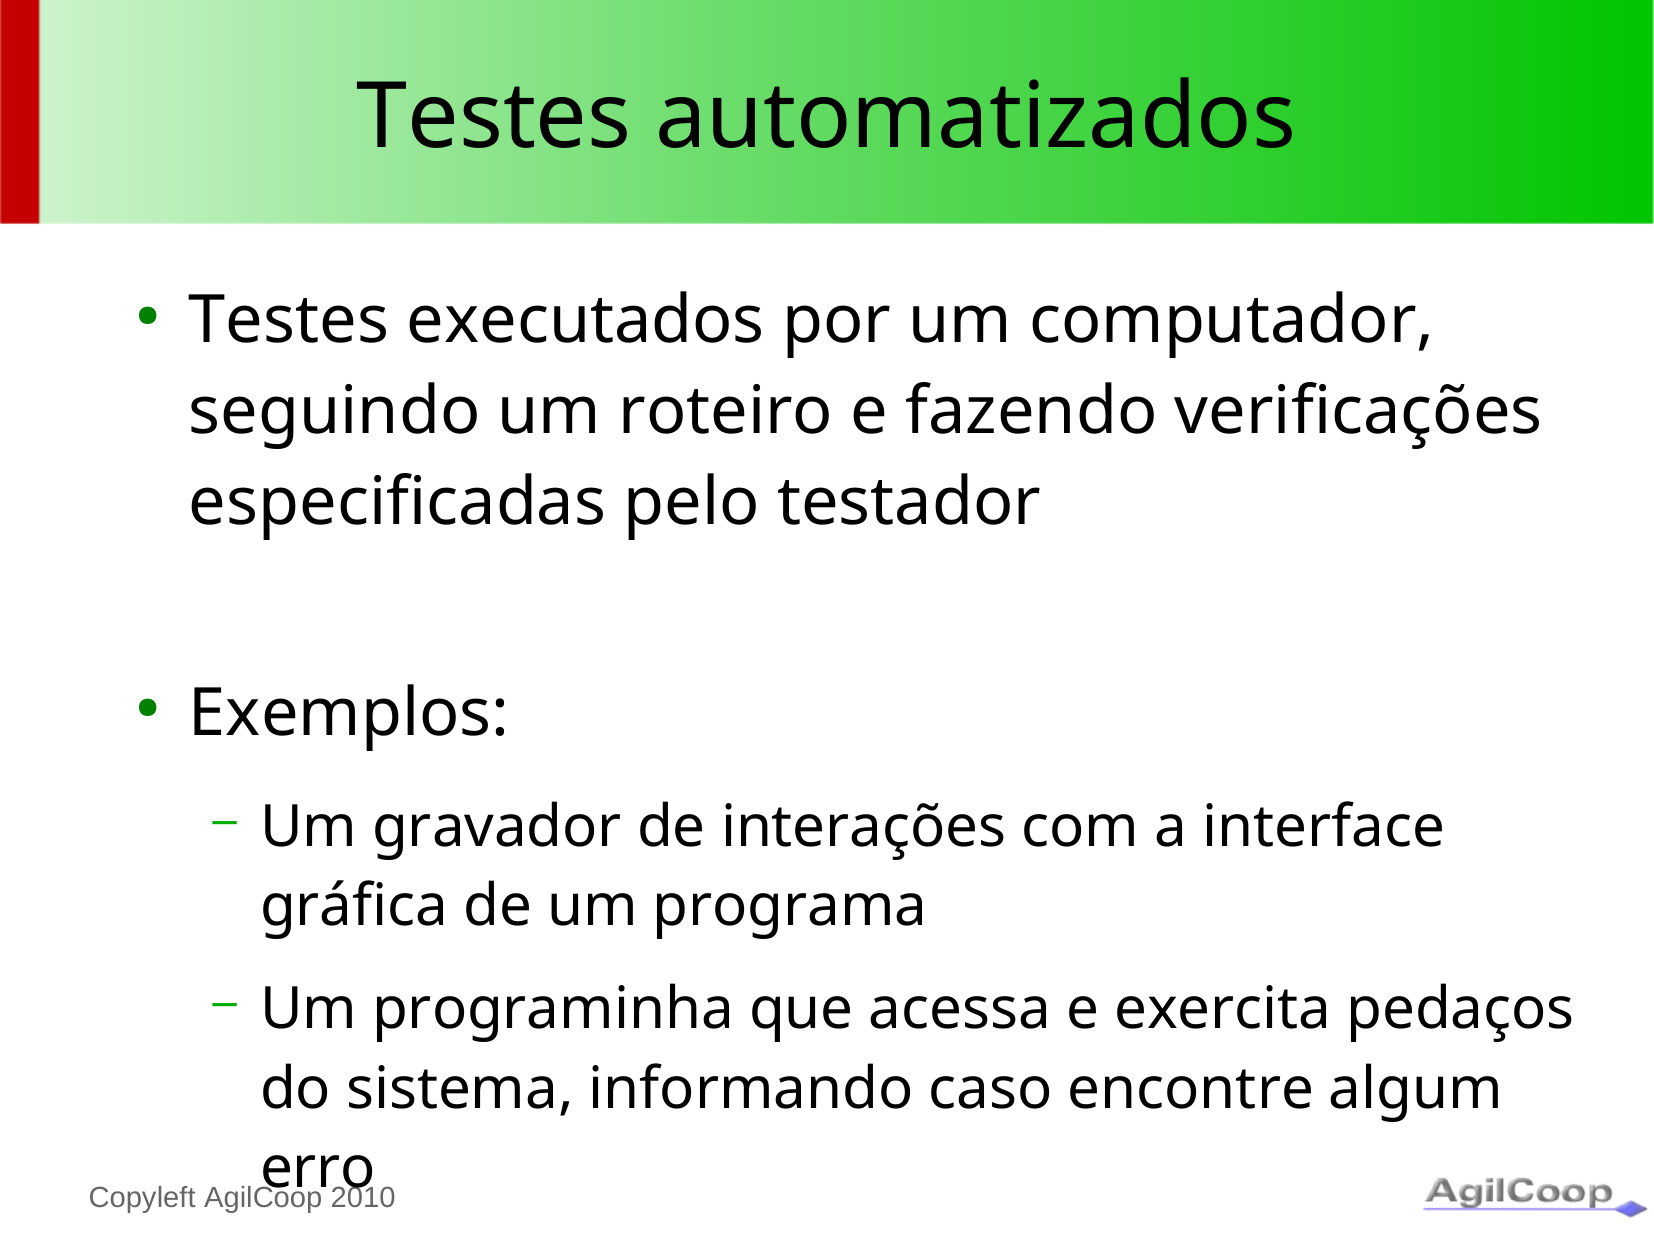

# Testes automatizados
Testes executados por um computador, seguindo um roteiro e fazendo verificações especificadas pelo testador
Exemplos:
Um gravador de interações com a interface gráfica de um programa
Um programinha que acessa e exercita pedaços do sistema, informando caso encontre algum erro
Copyleft AgilCoop 2010